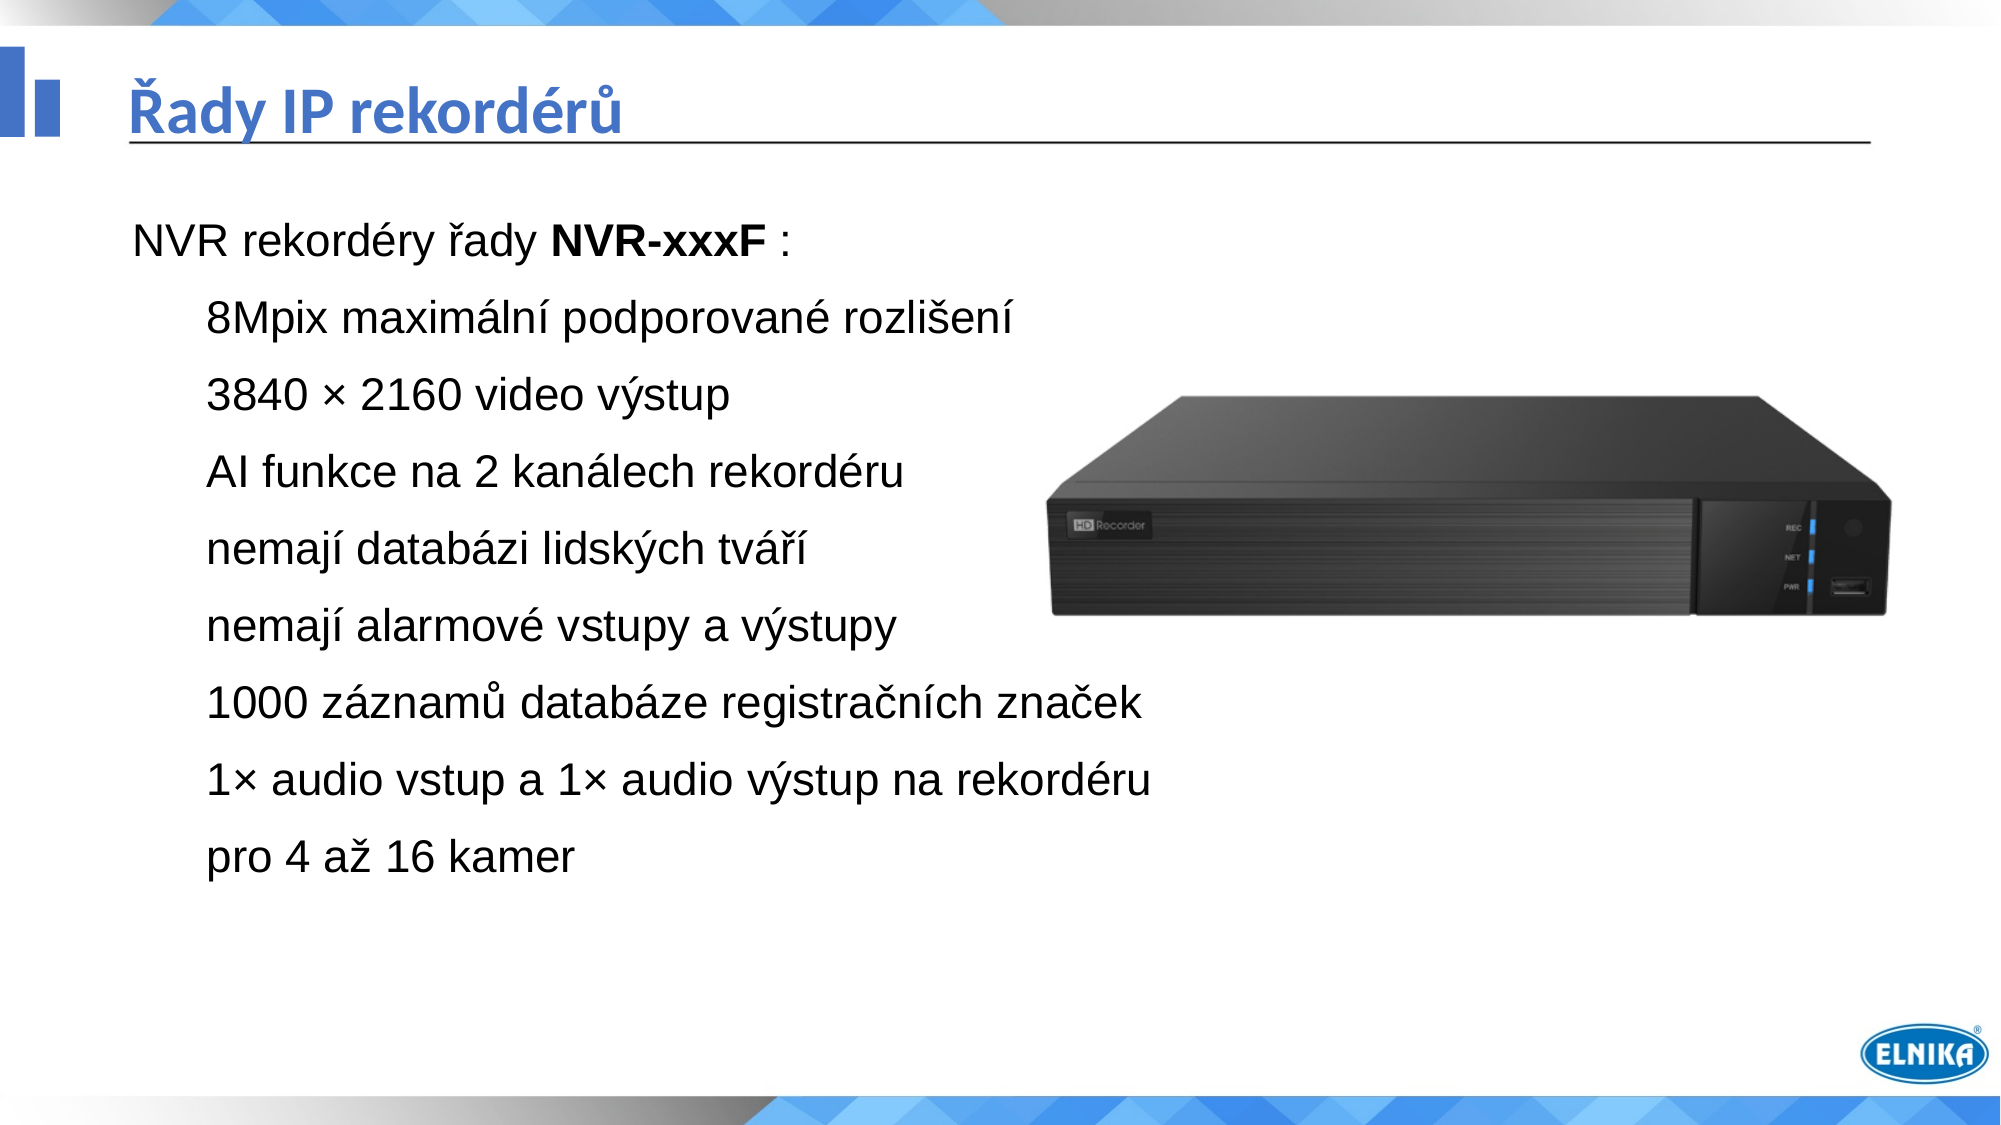

Řady IP rekordérů
NVR rekordéry řady NVR-xxxF :
	8Mpix maximální podporované rozlišení
	3840 × 2160 video výstup
	AI funkce na 2 kanálech rekordéru
	nemají databázi lidských tváří
	nemají alarmové vstupy a výstupy
	1000 záznamů databáze registračních značek
	1× audio vstup a 1× audio výstup na rekordéru
	pro 4 až 16 kamer